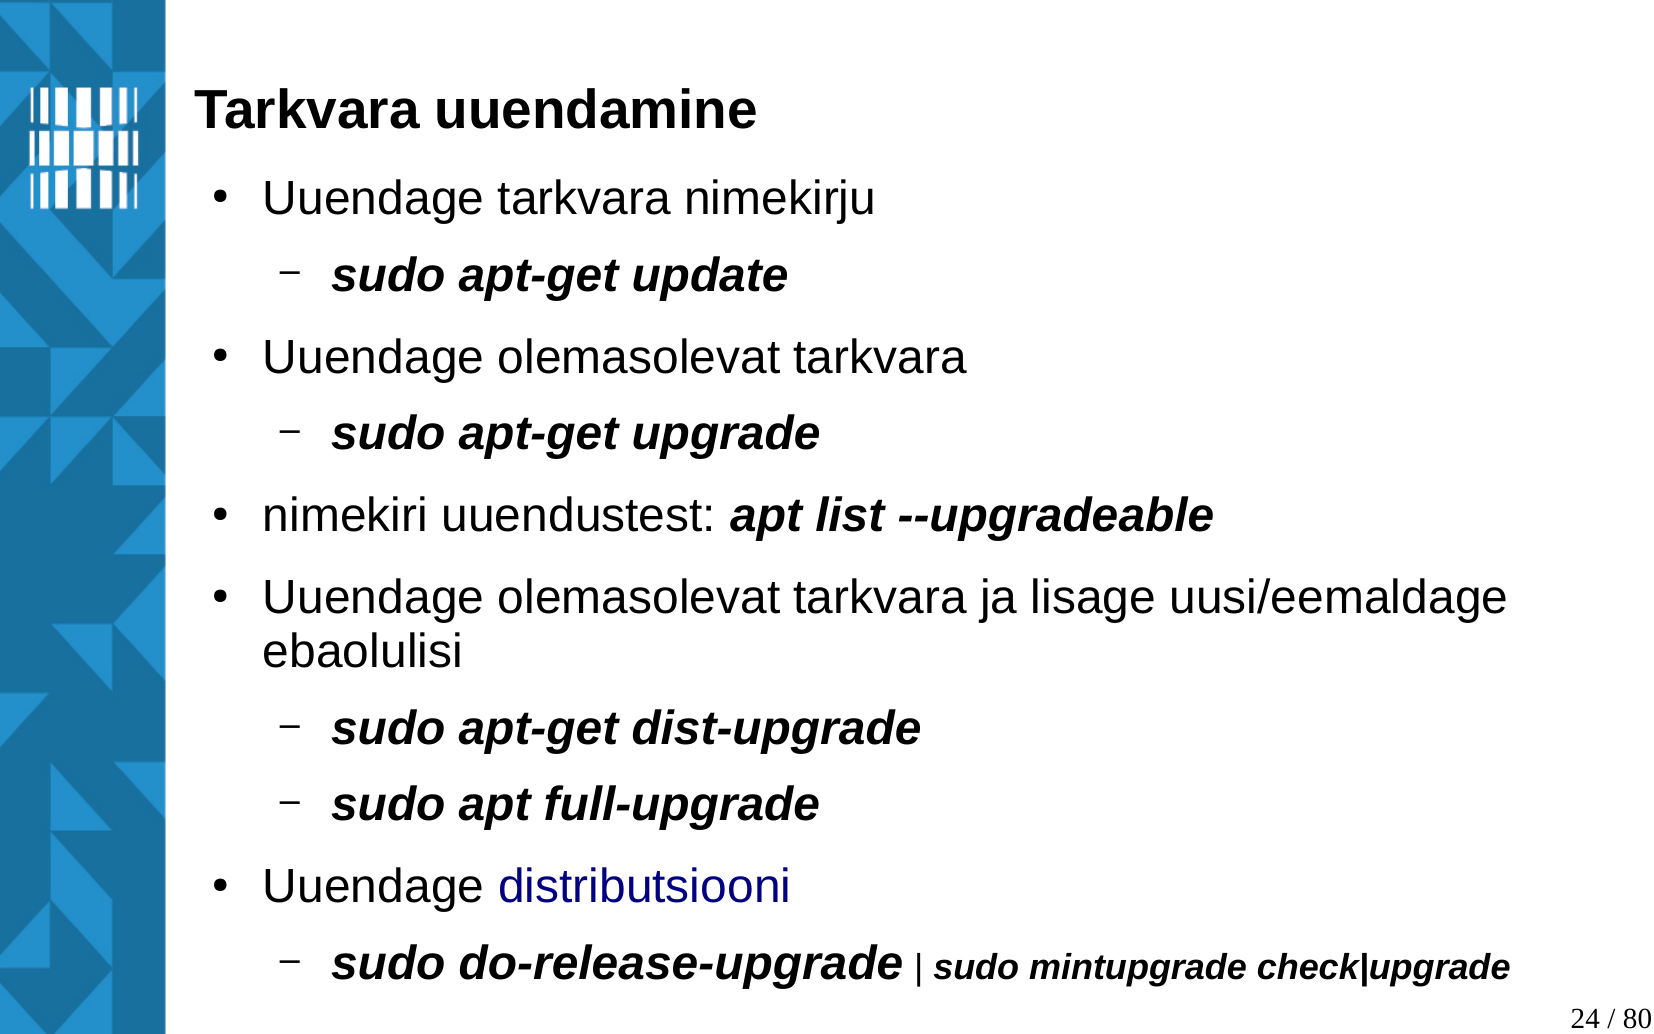

# Tarkvara uuendamine
Uuendage tarkvara nimekirju
sudo apt-get update
Uuendage olemasolevat tarkvara
sudo apt-get upgrade
nimekiri uuendustest: apt list --upgradeable
Uuendage olemasolevat tarkvara ja lisage uusi/eemaldage ebaolulisi
sudo apt-get dist-upgrade
sudo apt full-upgrade
Uuendage distributsiooni
sudo do-release-upgrade | sudo mintupgrade check|upgrade
24